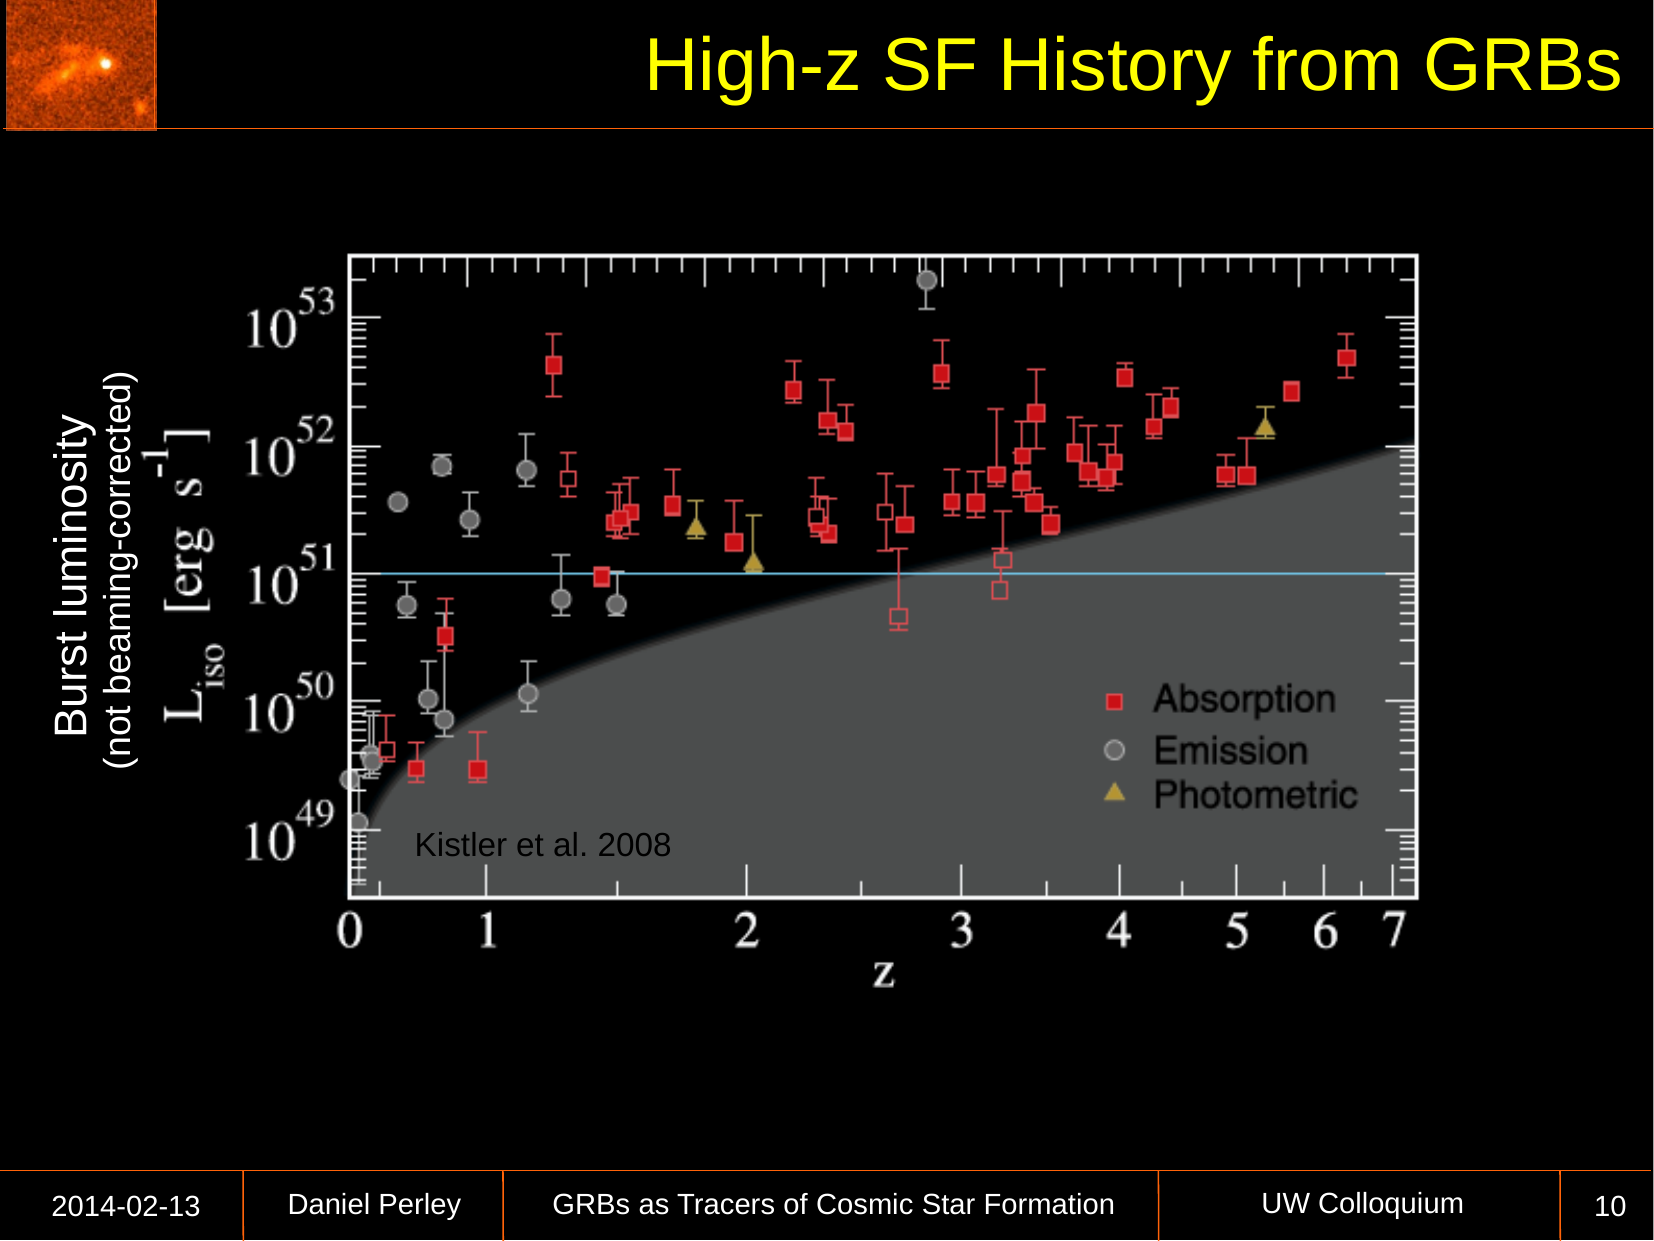

# High-z SF History from GRBs
Burst luminosity
(not beaming-corrected)
Kistler et al. 2008
2014-02-13
10